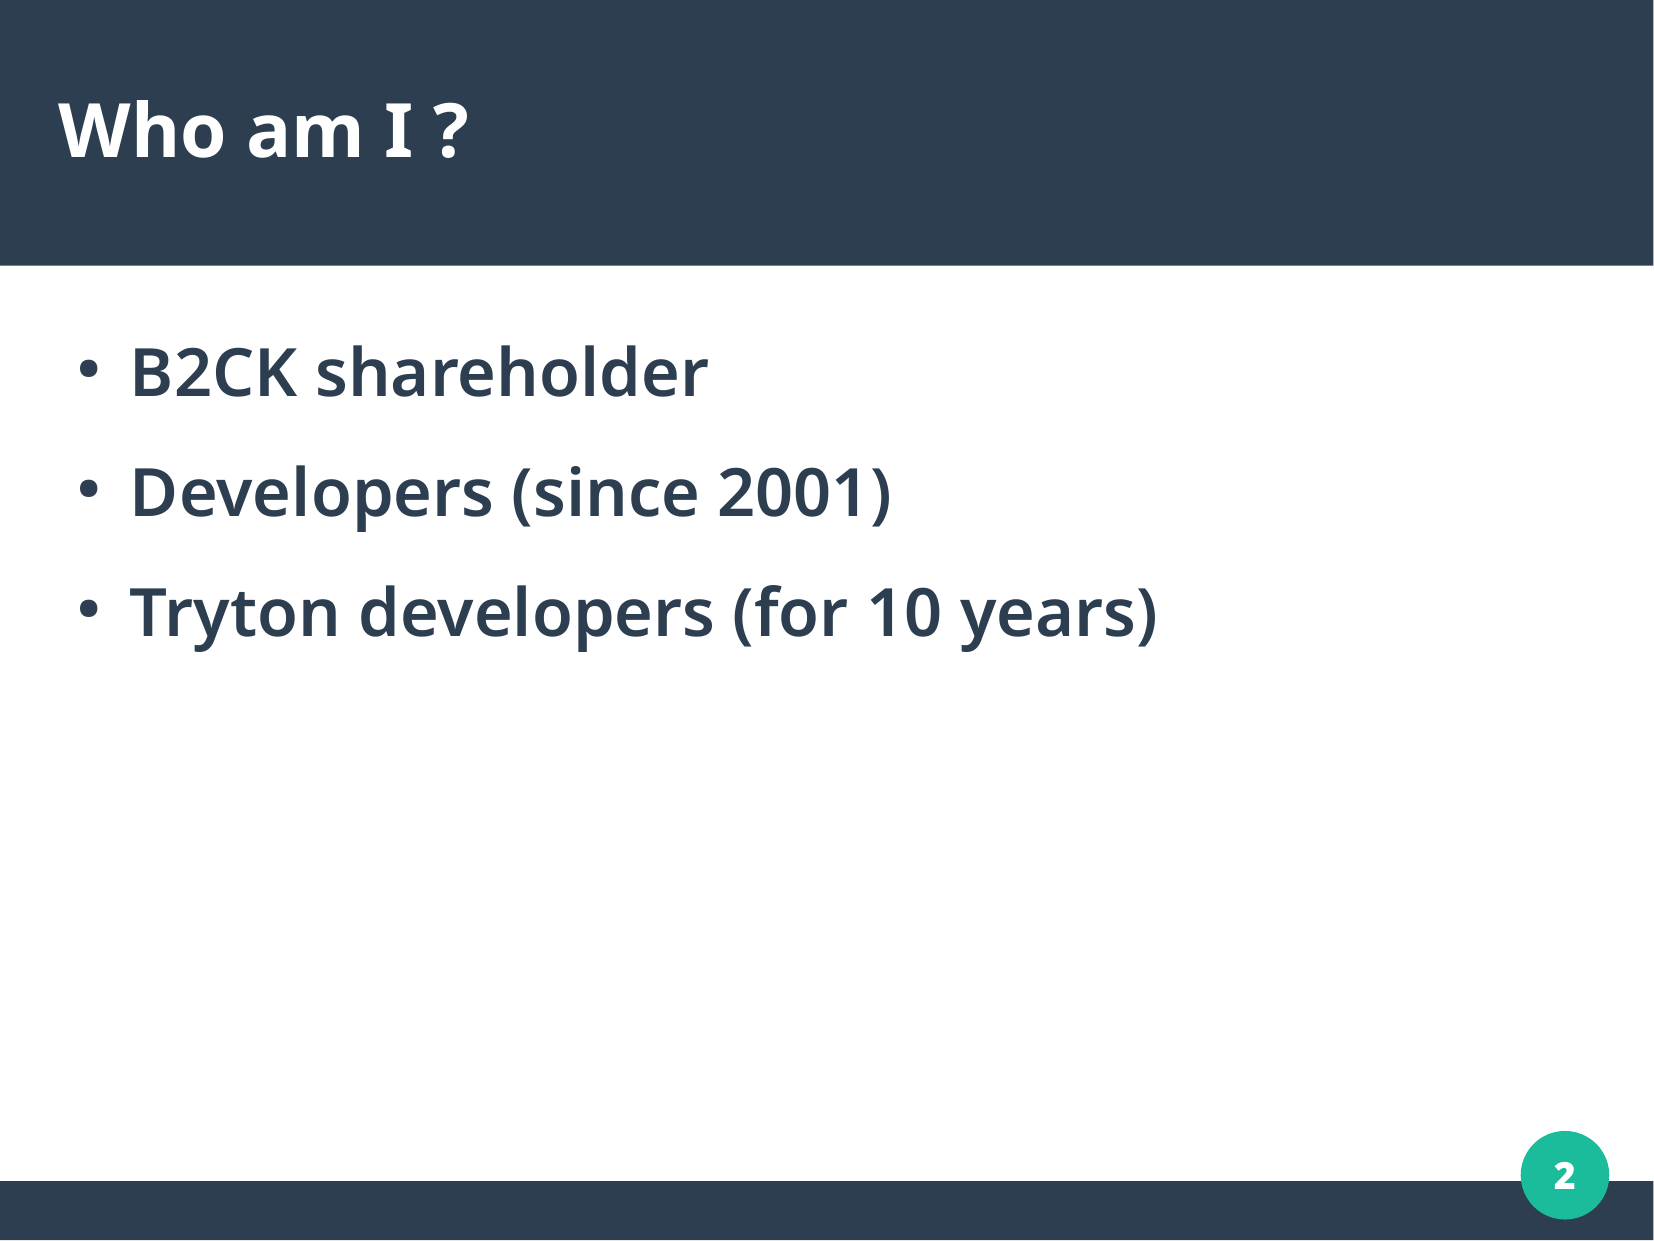

# Who am I ?
B2CK shareholder
Developers (since 2001)
Tryton developers (for 10 years)
2